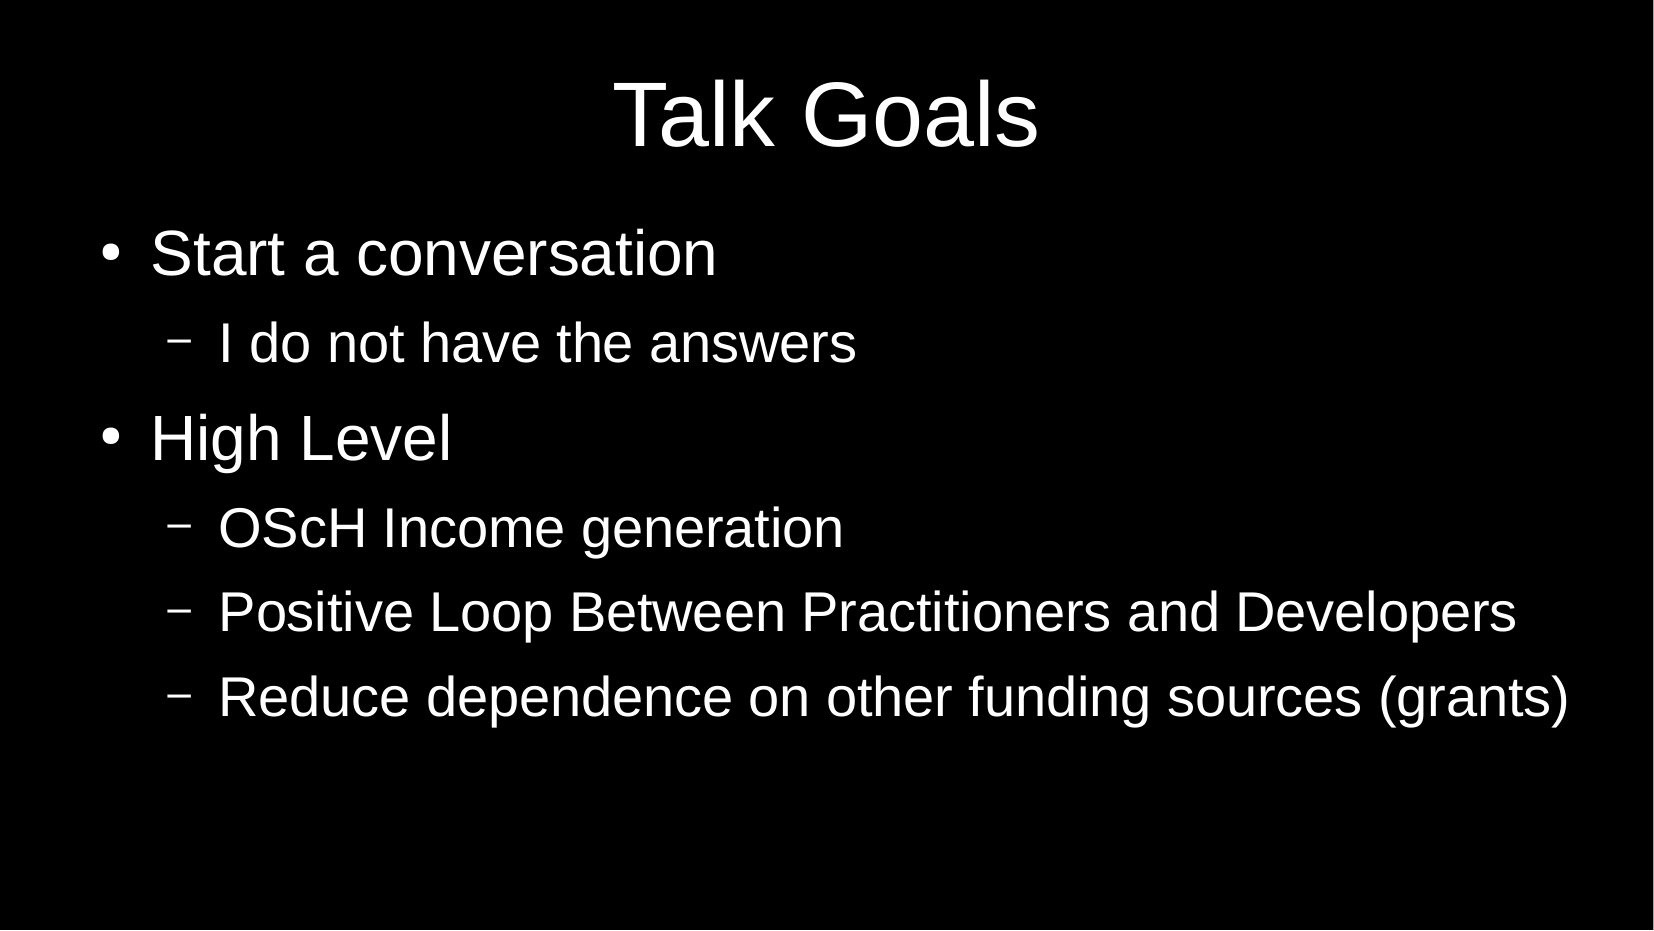

# Talk Goals
Start a conversation
I do not have the answers
High Level
OScH Income generation
Positive Loop Between Practitioners and Developers
Reduce dependence on other funding sources (grants)